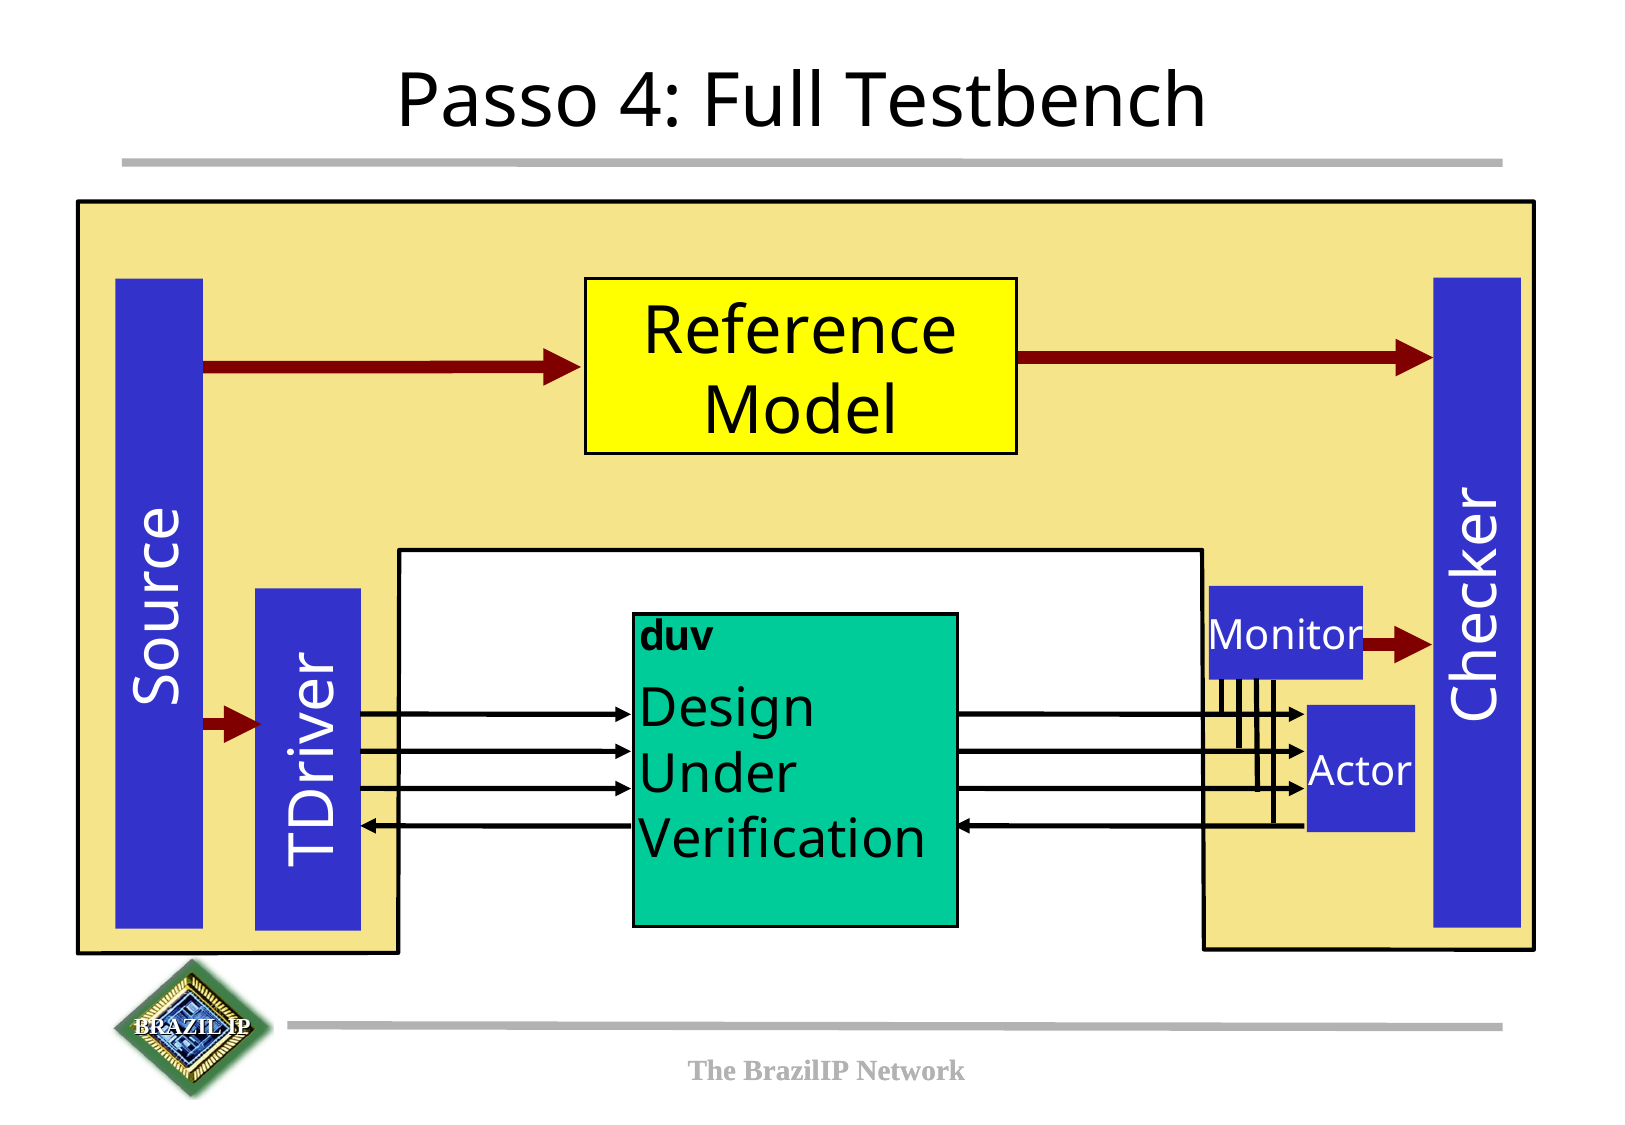

# Passo 4: Full Testbench
Checker
Source
Reference
Model
Monitor
TDriver
duv
Design
Under
Verification
Actor